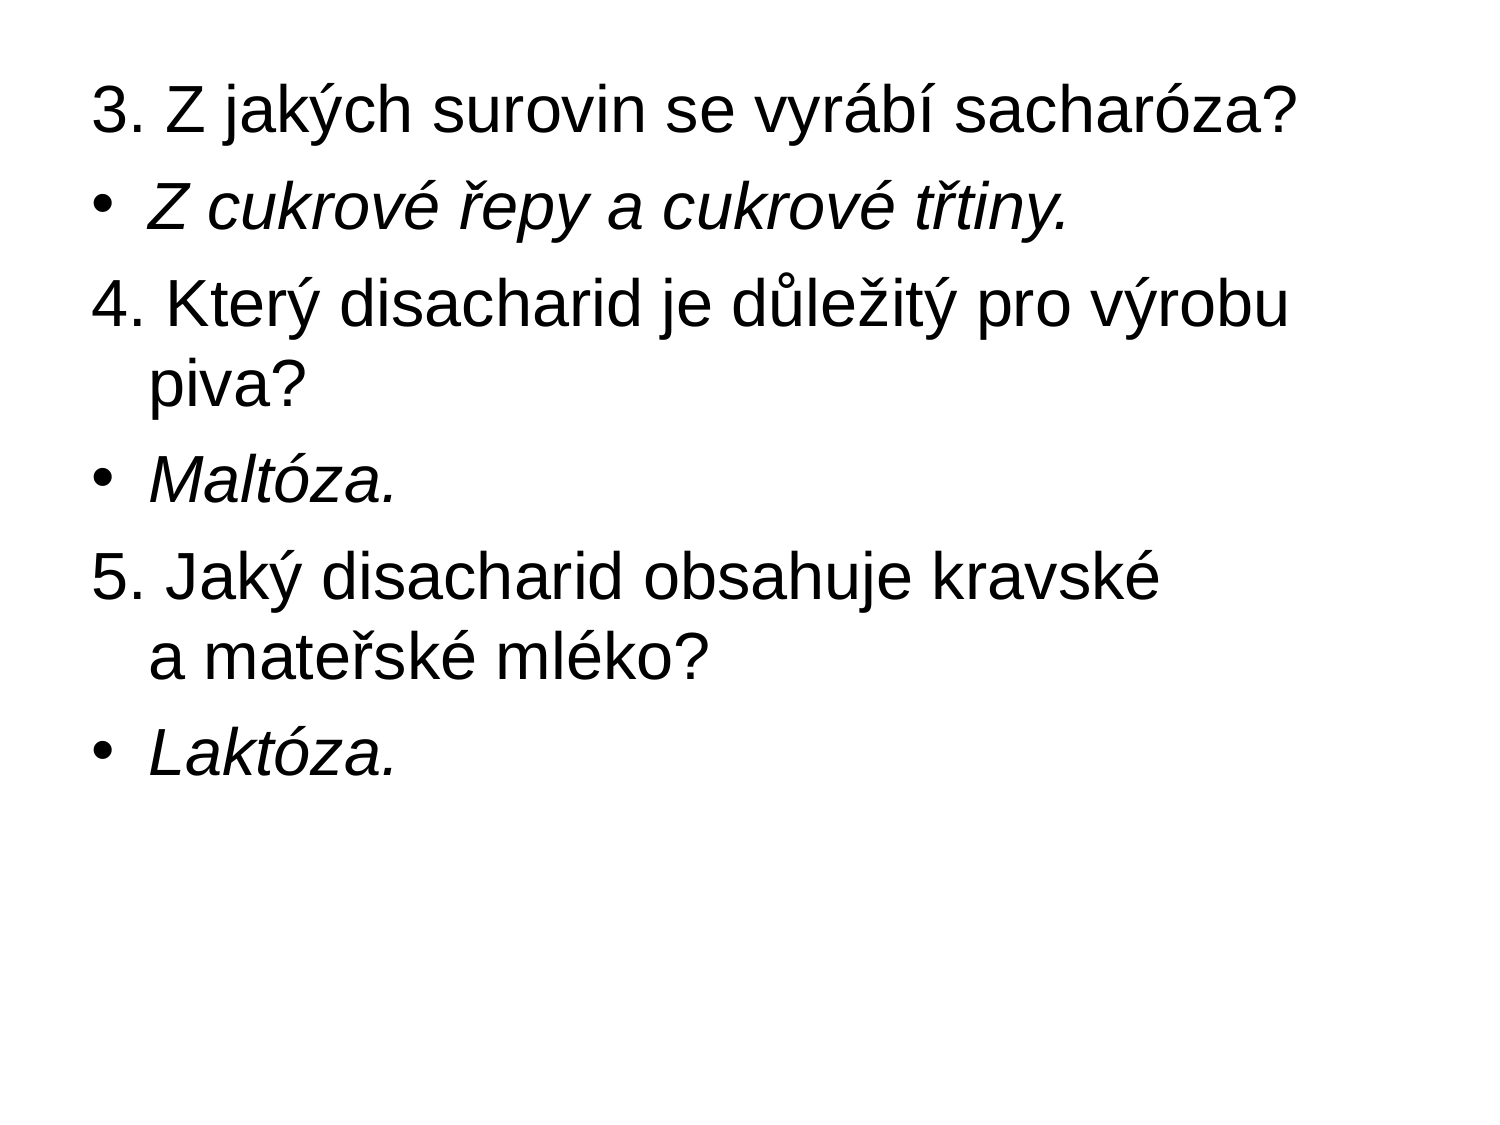

# 3. Z jakých surovin se vyrábí sacharóza?
Z cukrové řepy a cukrové třtiny.
4. Který disacharid je důležitý pro výrobu piva?
Maltóza.
5. Jaký disacharid obsahuje kravské
a mateřské mléko?
Laktóza.